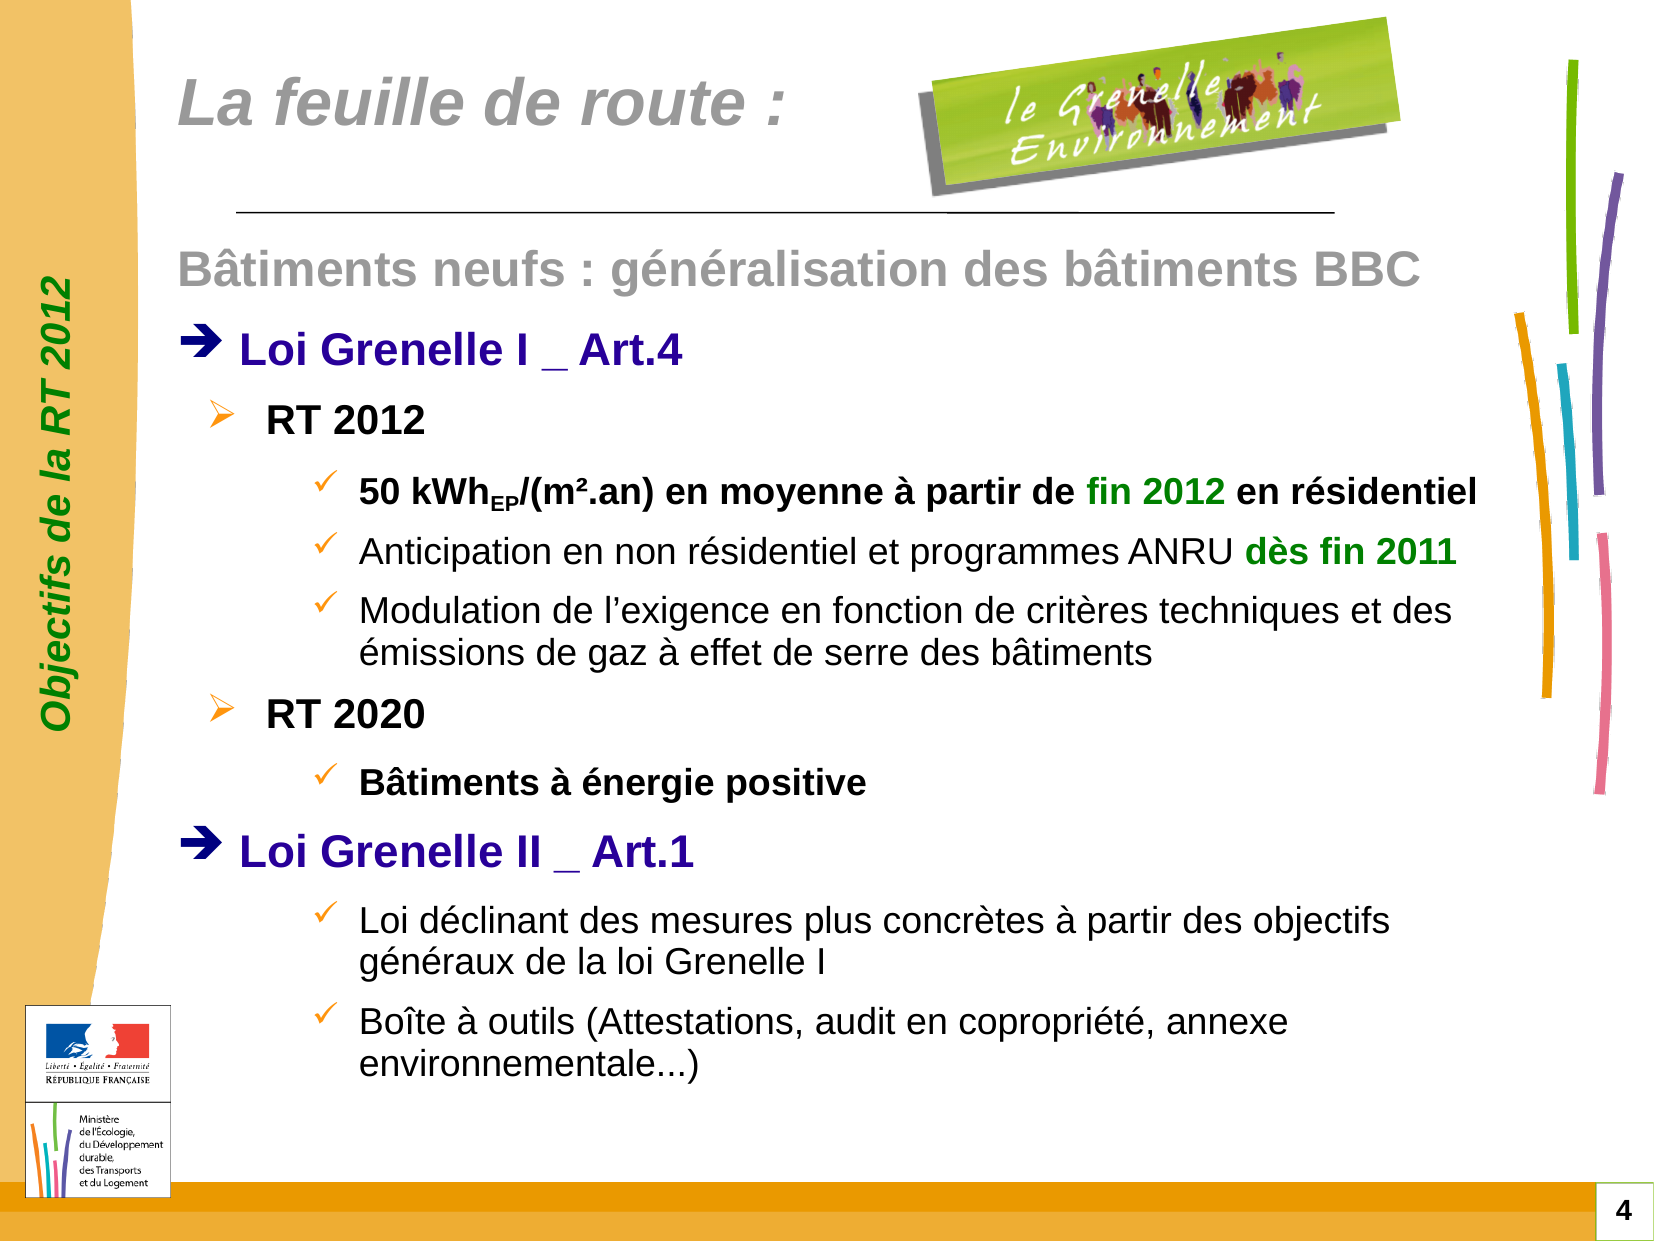

# La feuille de route :
Bâtiments neufs : généralisation des bâtiments BBC
Loi Grenelle I _ Art.4
RT 2012
50 kWhEP/(m².an) en moyenne à partir de fin 2012 en résidentiel
Anticipation en non résidentiel et programmes ANRU dès fin 2011
Modulation de l’exigence en fonction de critères techniques et des émissions de gaz à effet de serre des bâtiments
RT 2020
Bâtiments à énergie positive
Loi Grenelle II _ Art.1
Loi déclinant des mesures plus concrètes à partir des objectifs généraux de la loi Grenelle I
Boîte à outils (Attestations, audit en copropriété, annexe environnementale...)
Objectifs de la RT 2012
4